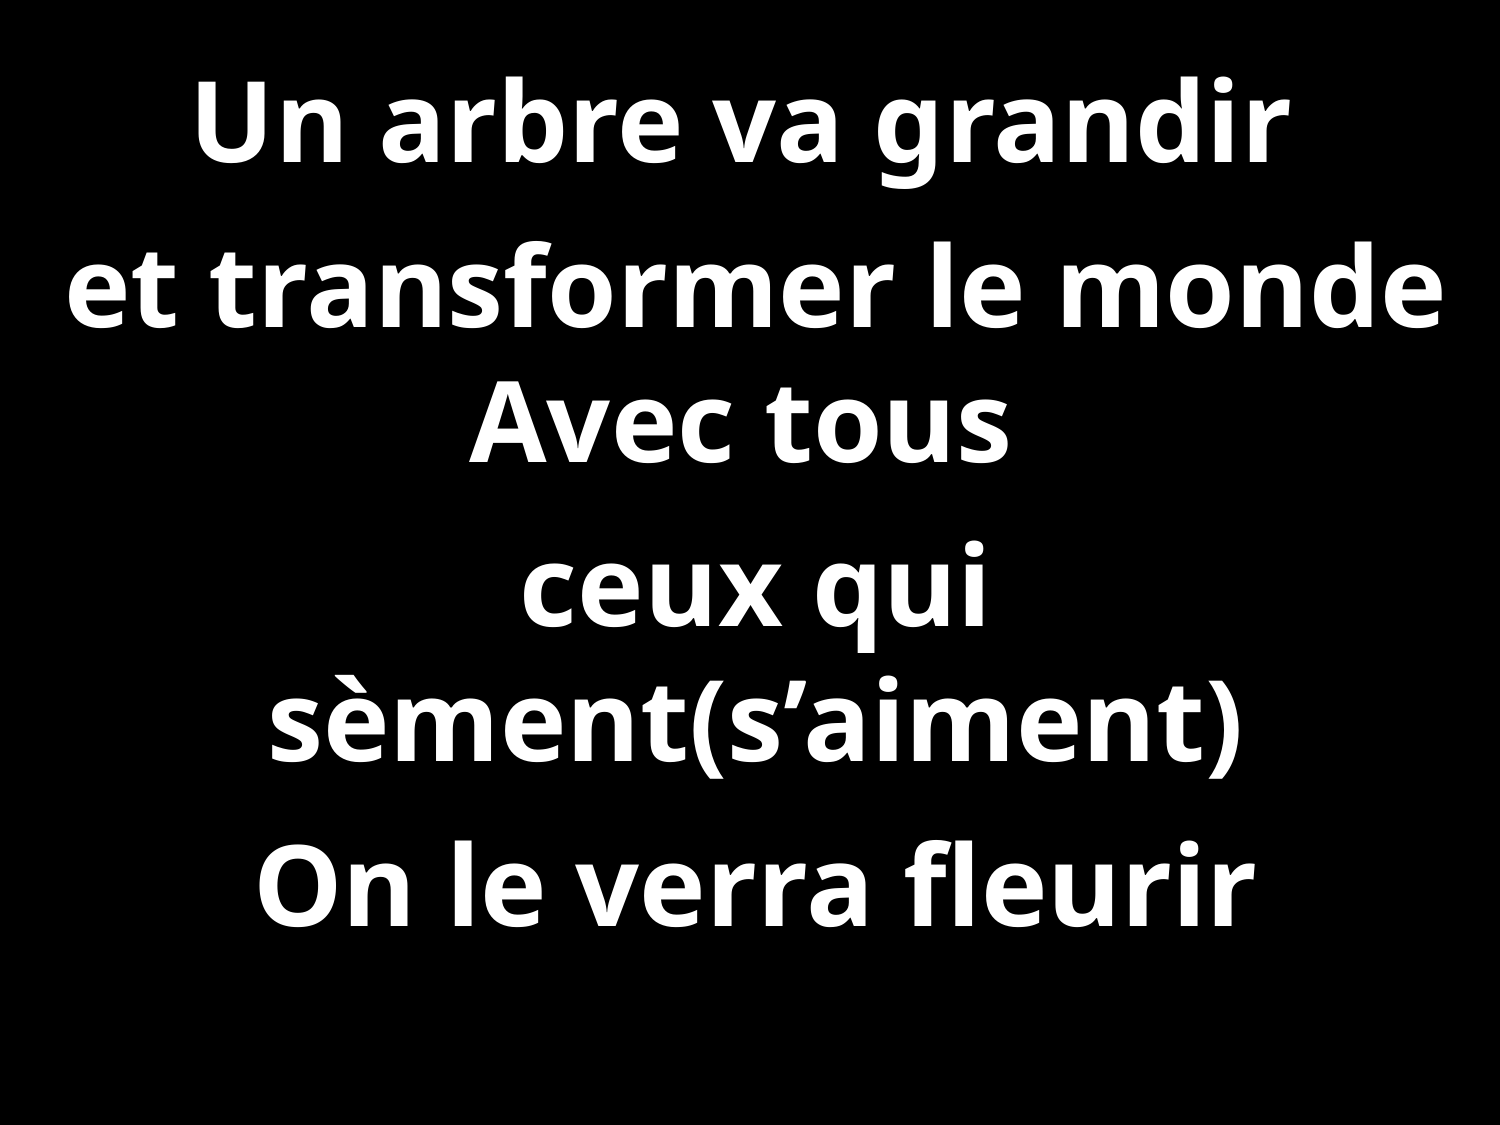

Un arbre va grandir
et transformer le monde Avec tous
ceux qui sèment(s’aiment)
On le verra fleurir
#